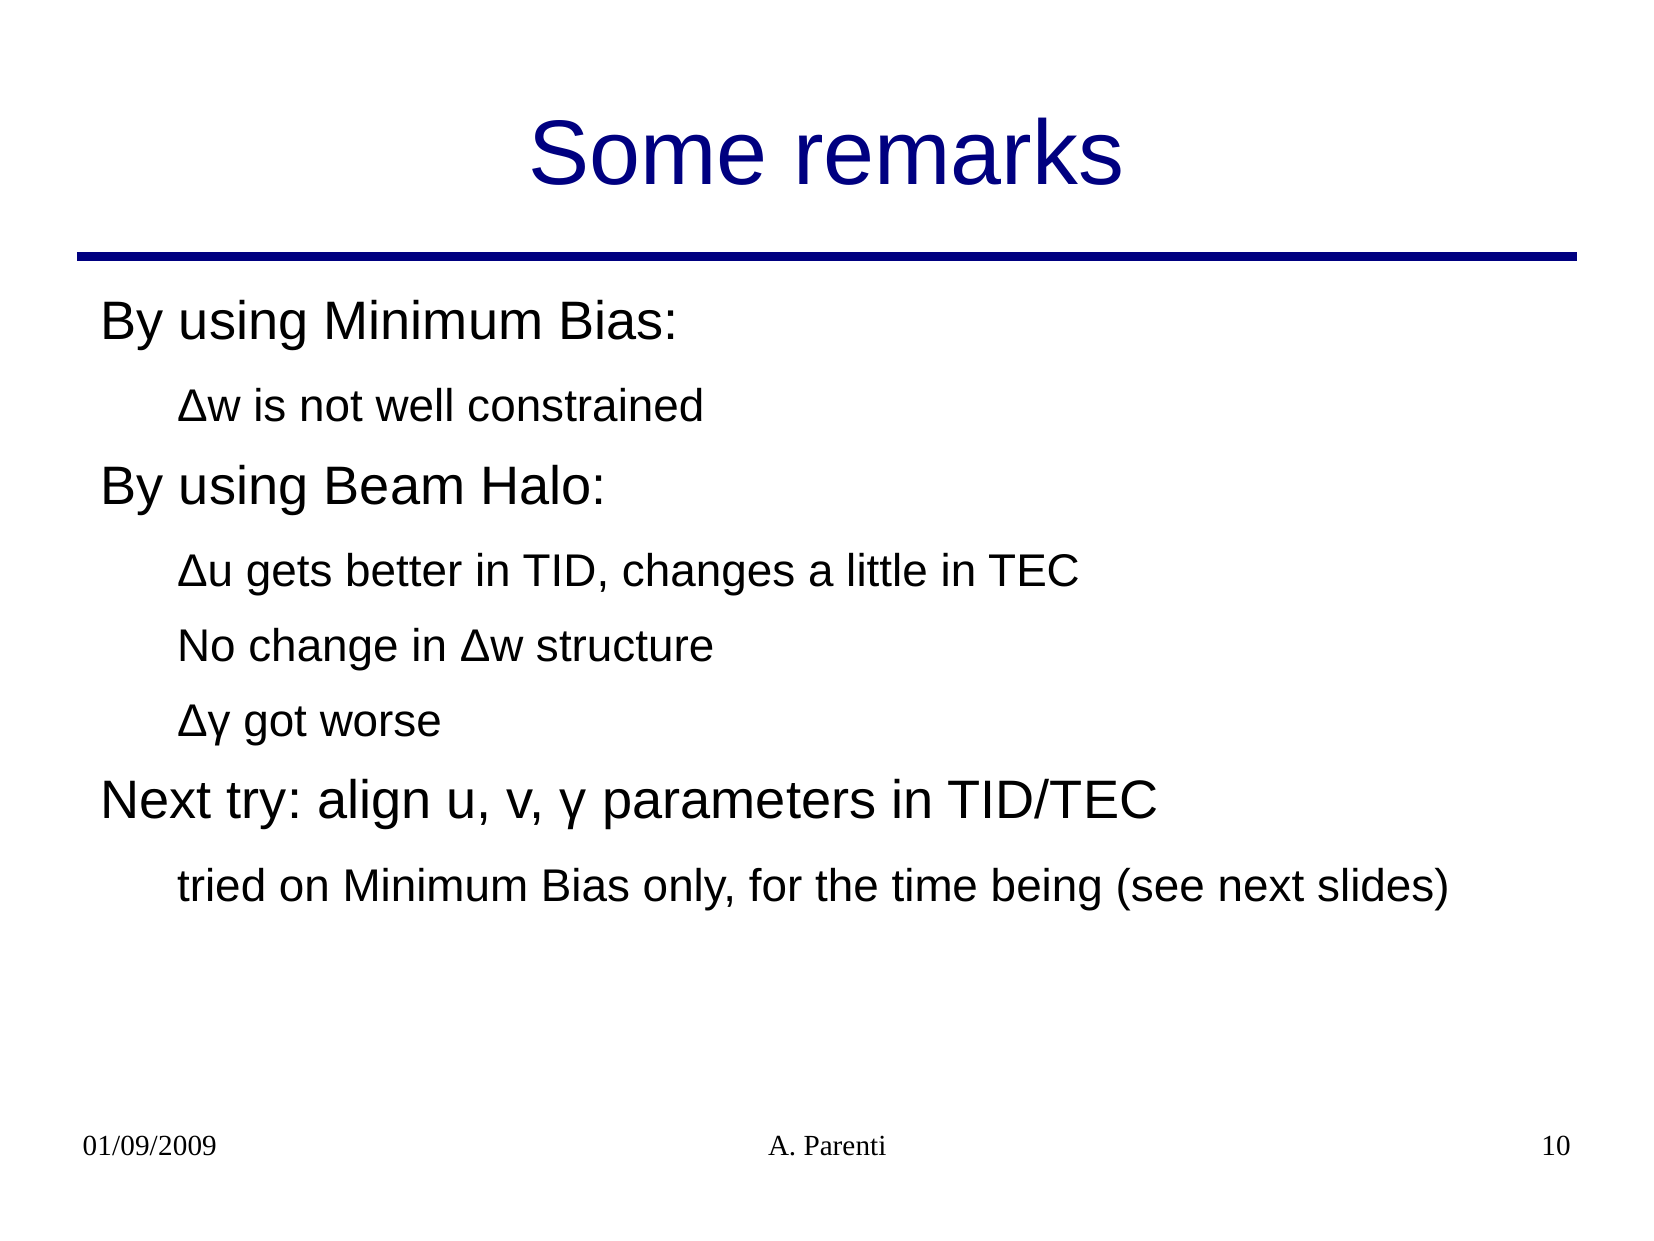

# Some remarks
By using Minimum Bias:
Δw is not well constrained
By using Beam Halo:
Δu gets better in TID, changes a little in TEC
No change in Δw structure
Δγ got worse
Next try: align u, v, γ parameters in TID/TEC
tried on Minimum Bias only, for the time being (see next slides)
10